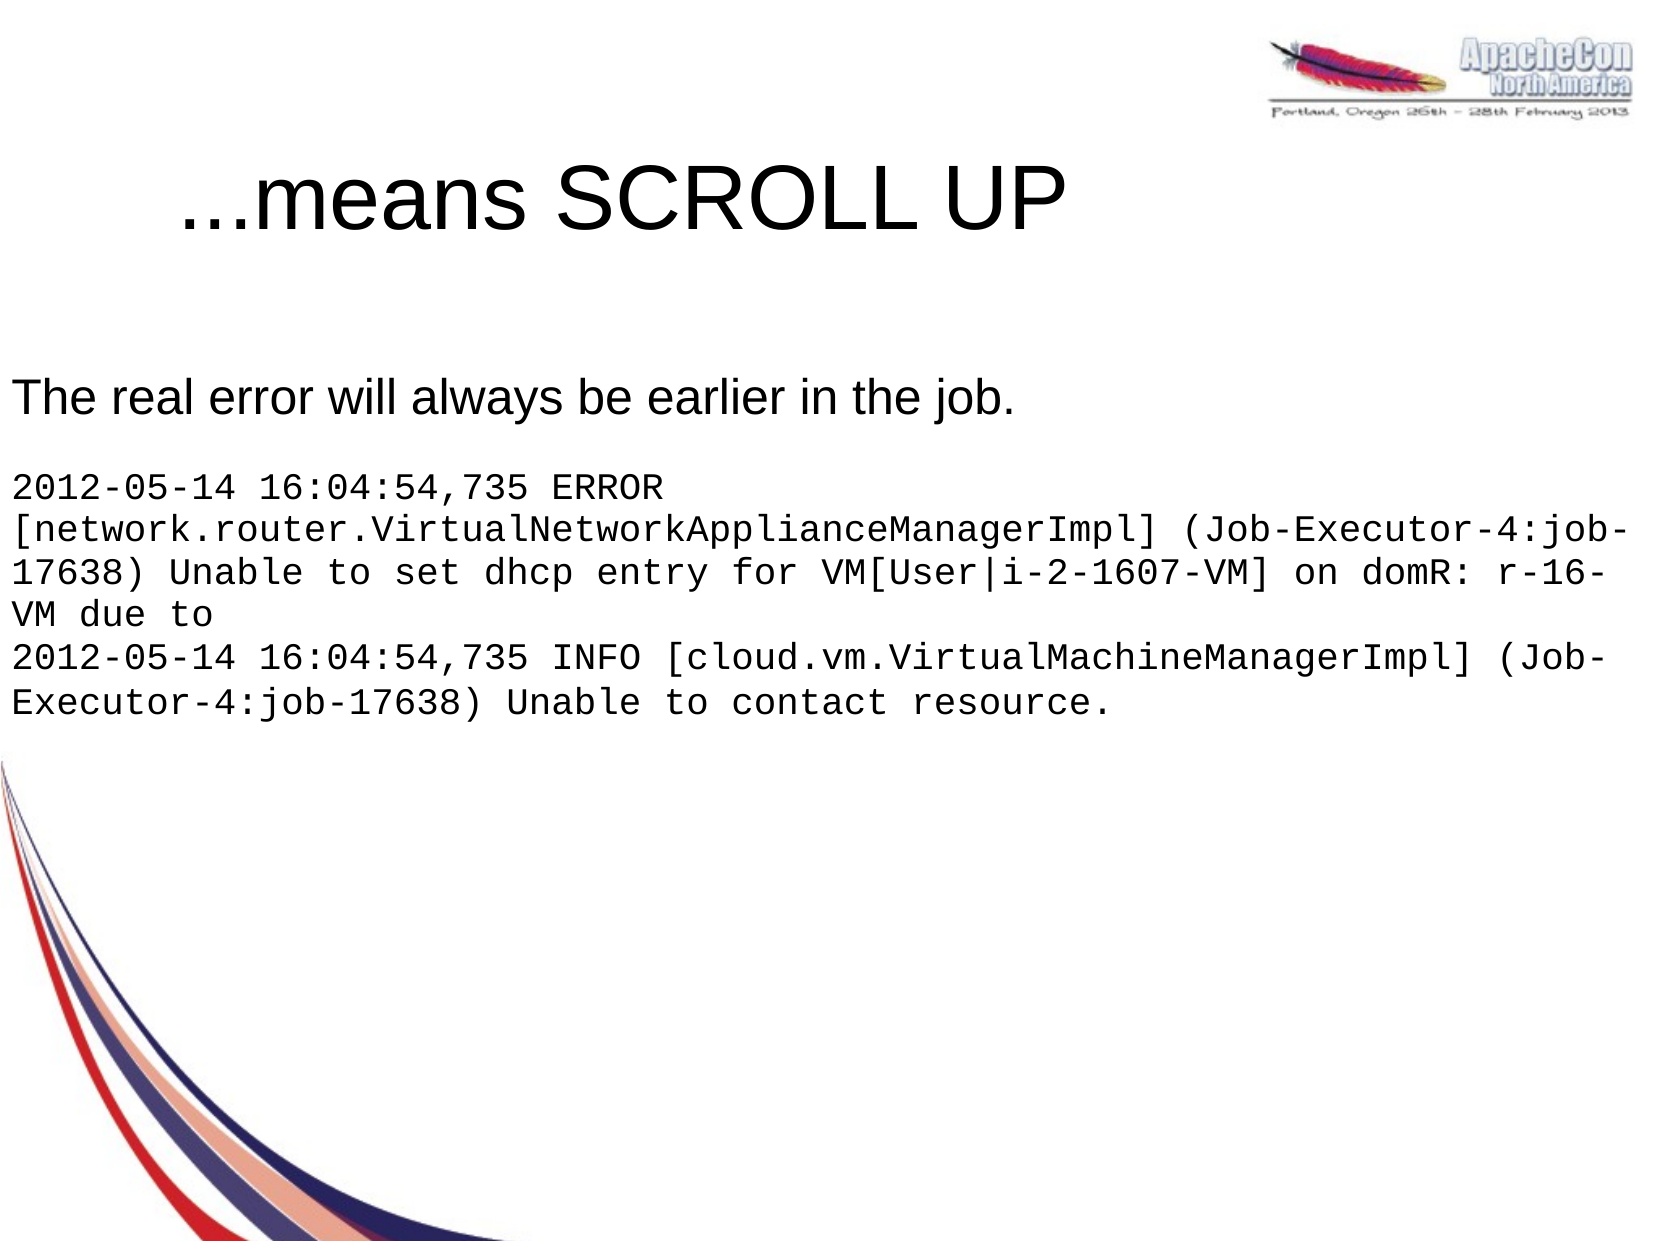

# ...means SCROLL UP
The real error will always be earlier in the job.
2012-05-14 16:04:54,735 ERROR [network.router.VirtualNetworkApplianceManagerImpl] (Job-Executor-4:job-17638) Unable to set dhcp entry for VM[User|i-2-1607-VM] on domR: r-16-VM due to
2012-05-14 16:04:54,735 INFO [cloud.vm.VirtualMachineManagerImpl] (Job-Executor-4:job-17638) Unable to contact resource.